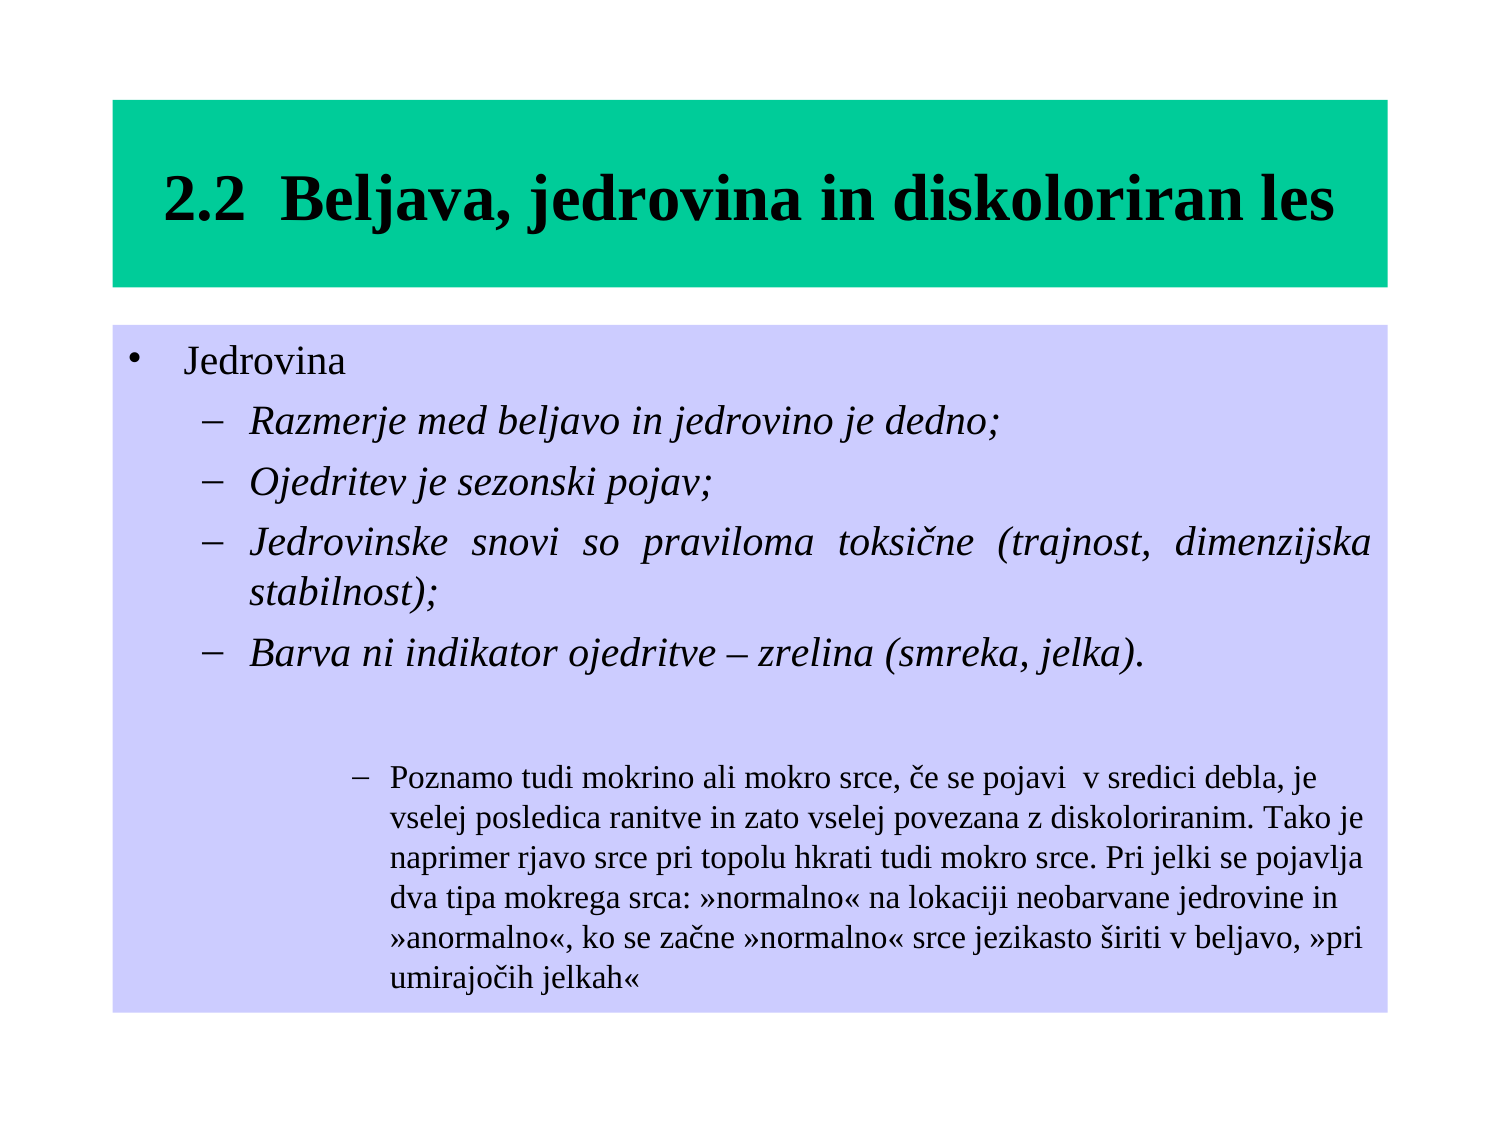

# 2.2 Beljava, jedrovina in diskoloriran les
Jedrovina
Razmerje med beljavo in jedrovino je dedno;
Ojedritev je sezonski pojav;
Jedrovinske snovi so praviloma toksične (trajnost, dimenzijska stabilnost);
Barva ni indikator ojedritve – zrelina (smreka, jelka).
Poznamo tudi mokrino ali mokro srce, če se pojavi v sredici debla, je vselej posledica ranitve in zato vselej povezana z diskoloriranim. Tako je naprimer rjavo srce pri topolu hkrati tudi mokro srce. Pri jelki se pojavlja dva tipa mokrega srca: »normalno« na lokaciji neobarvane jedrovine in »anormalno«, ko se začne »normalno« srce jezikasto širiti v beljavo, »pri umirajočih jelkah«